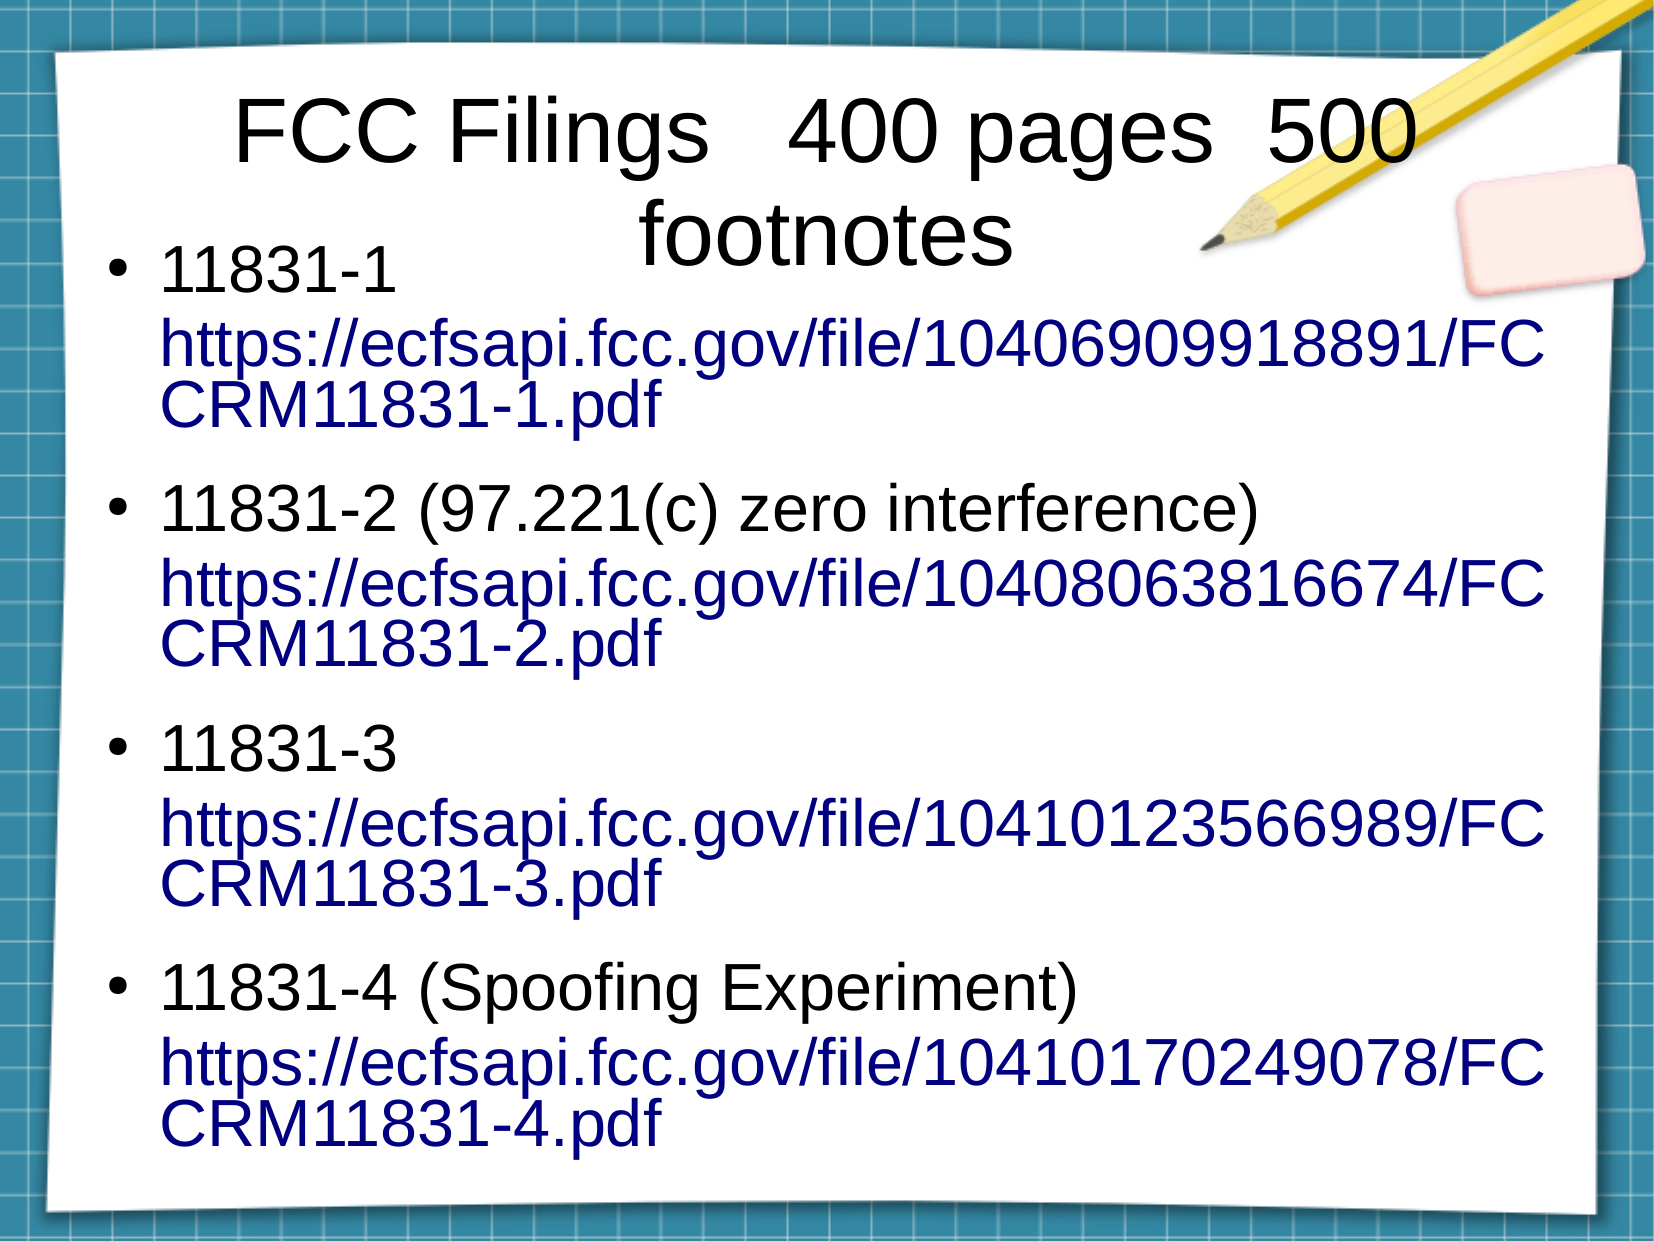

# FCC Filings 400 pages 500 footnotes
11831-1 https://ecfsapi.fcc.gov/file/10406909918891/FCCRM11831-1.pdf
11831-2 (97.221(c) zero interference) https://ecfsapi.fcc.gov/file/10408063816674/FCCRM11831-2.pdf
11831-3 https://ecfsapi.fcc.gov/file/10410123566989/FCCRM11831-3.pdf
11831-4 (Spoofing Experiment) https://ecfsapi.fcc.gov/file/10410170249078/FCCRM11831-4.pdf